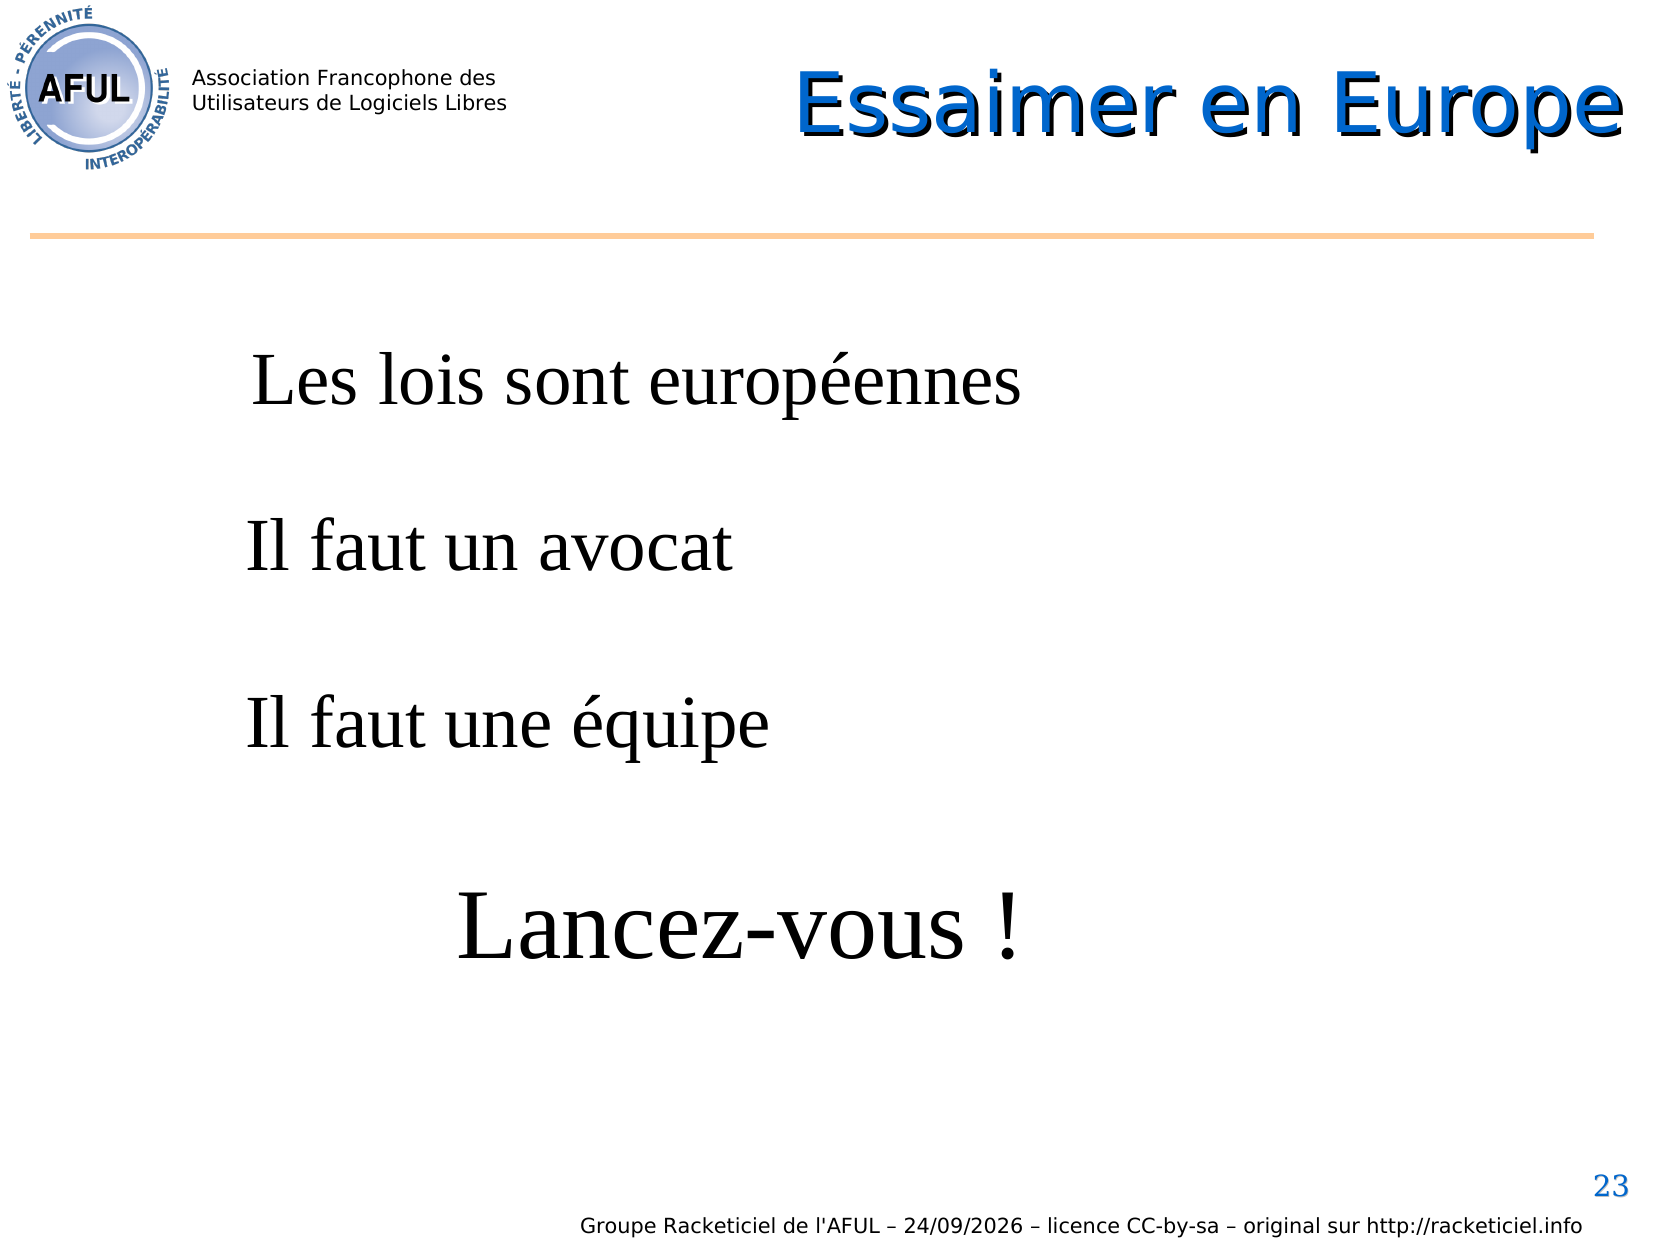

# Essaimer en Europe
Les lois sont européennes
Il faut un avocat
Il faut une équipe
Lancez-vous !
23